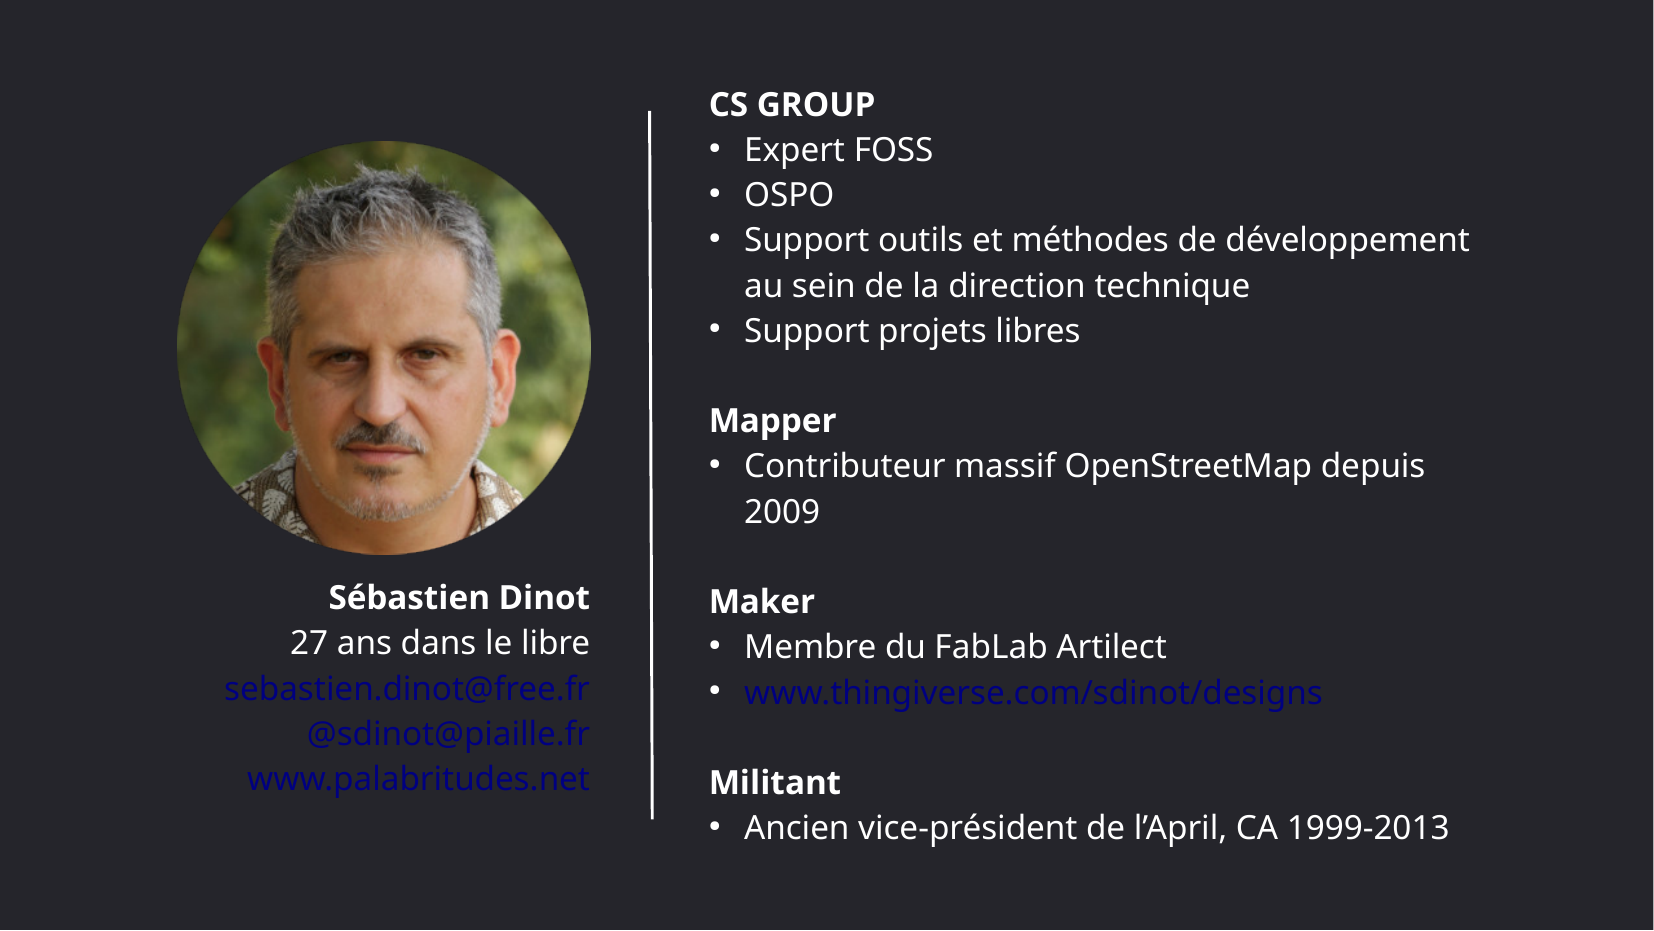

CS GROUP
Expert FOSS
OSPO
Support outils et méthodes de développement au sein de la direction technique
Support projets libres
Mapper
Contributeur massif OpenStreetMap depuis 2009
Maker
Membre du FabLab Artilect
www.thingiverse.com/sdinot/designs
Militant
Ancien vice-président de l’April, CA 1999-2013
Sébastien Dinot
27 ans dans le libre
sebastien.dinot@free.fr
@sdinot@piaille.fr
www.palabritudes.net